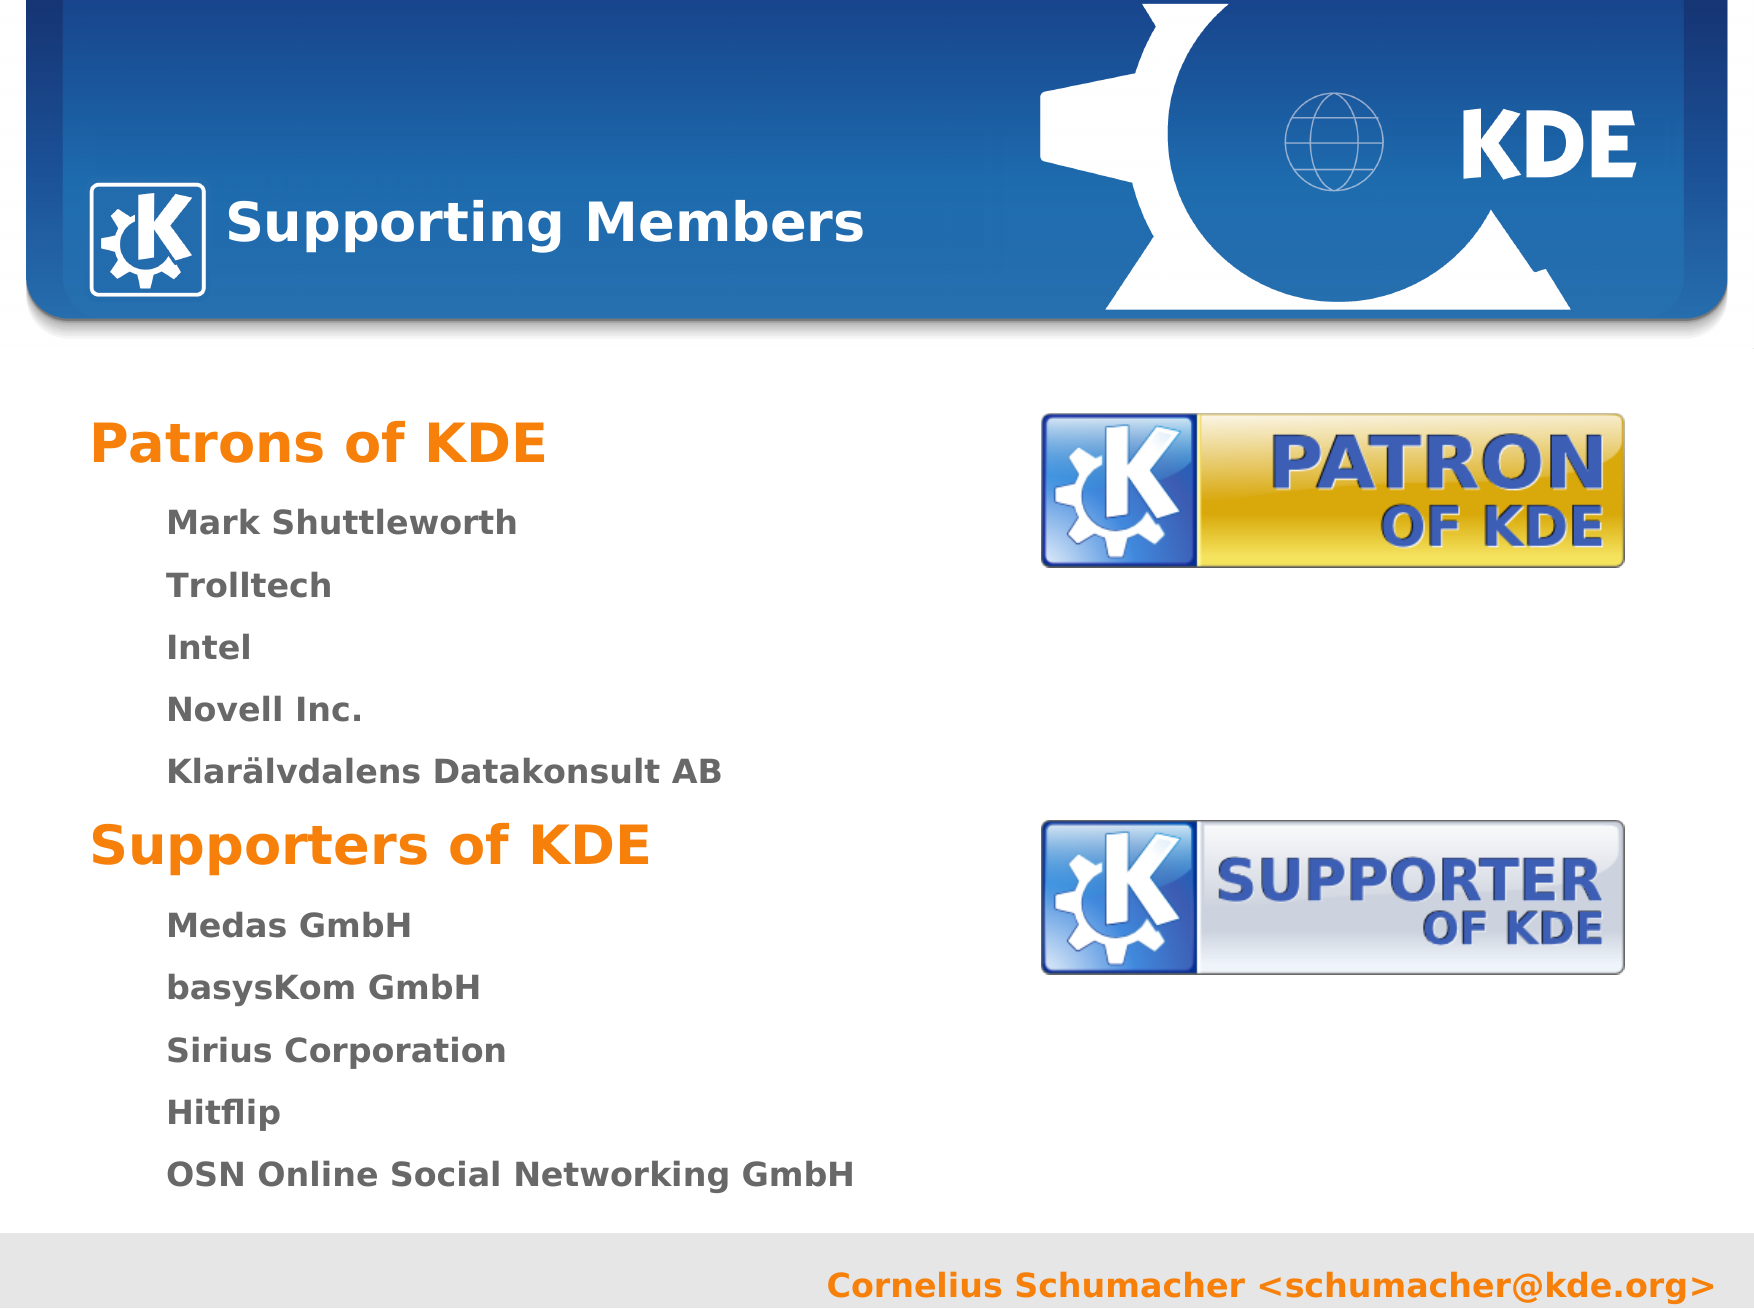

# Supporting Members
Patrons of KDE
Mark Shuttleworth
Trolltech
Intel
Novell Inc.
Klarälvdalens Datakonsult AB
Supporters of KDE
Medas GmbH
basysKom GmbH
Sirius Corporation
Hitflip
OSN Online Social Networking GmbH